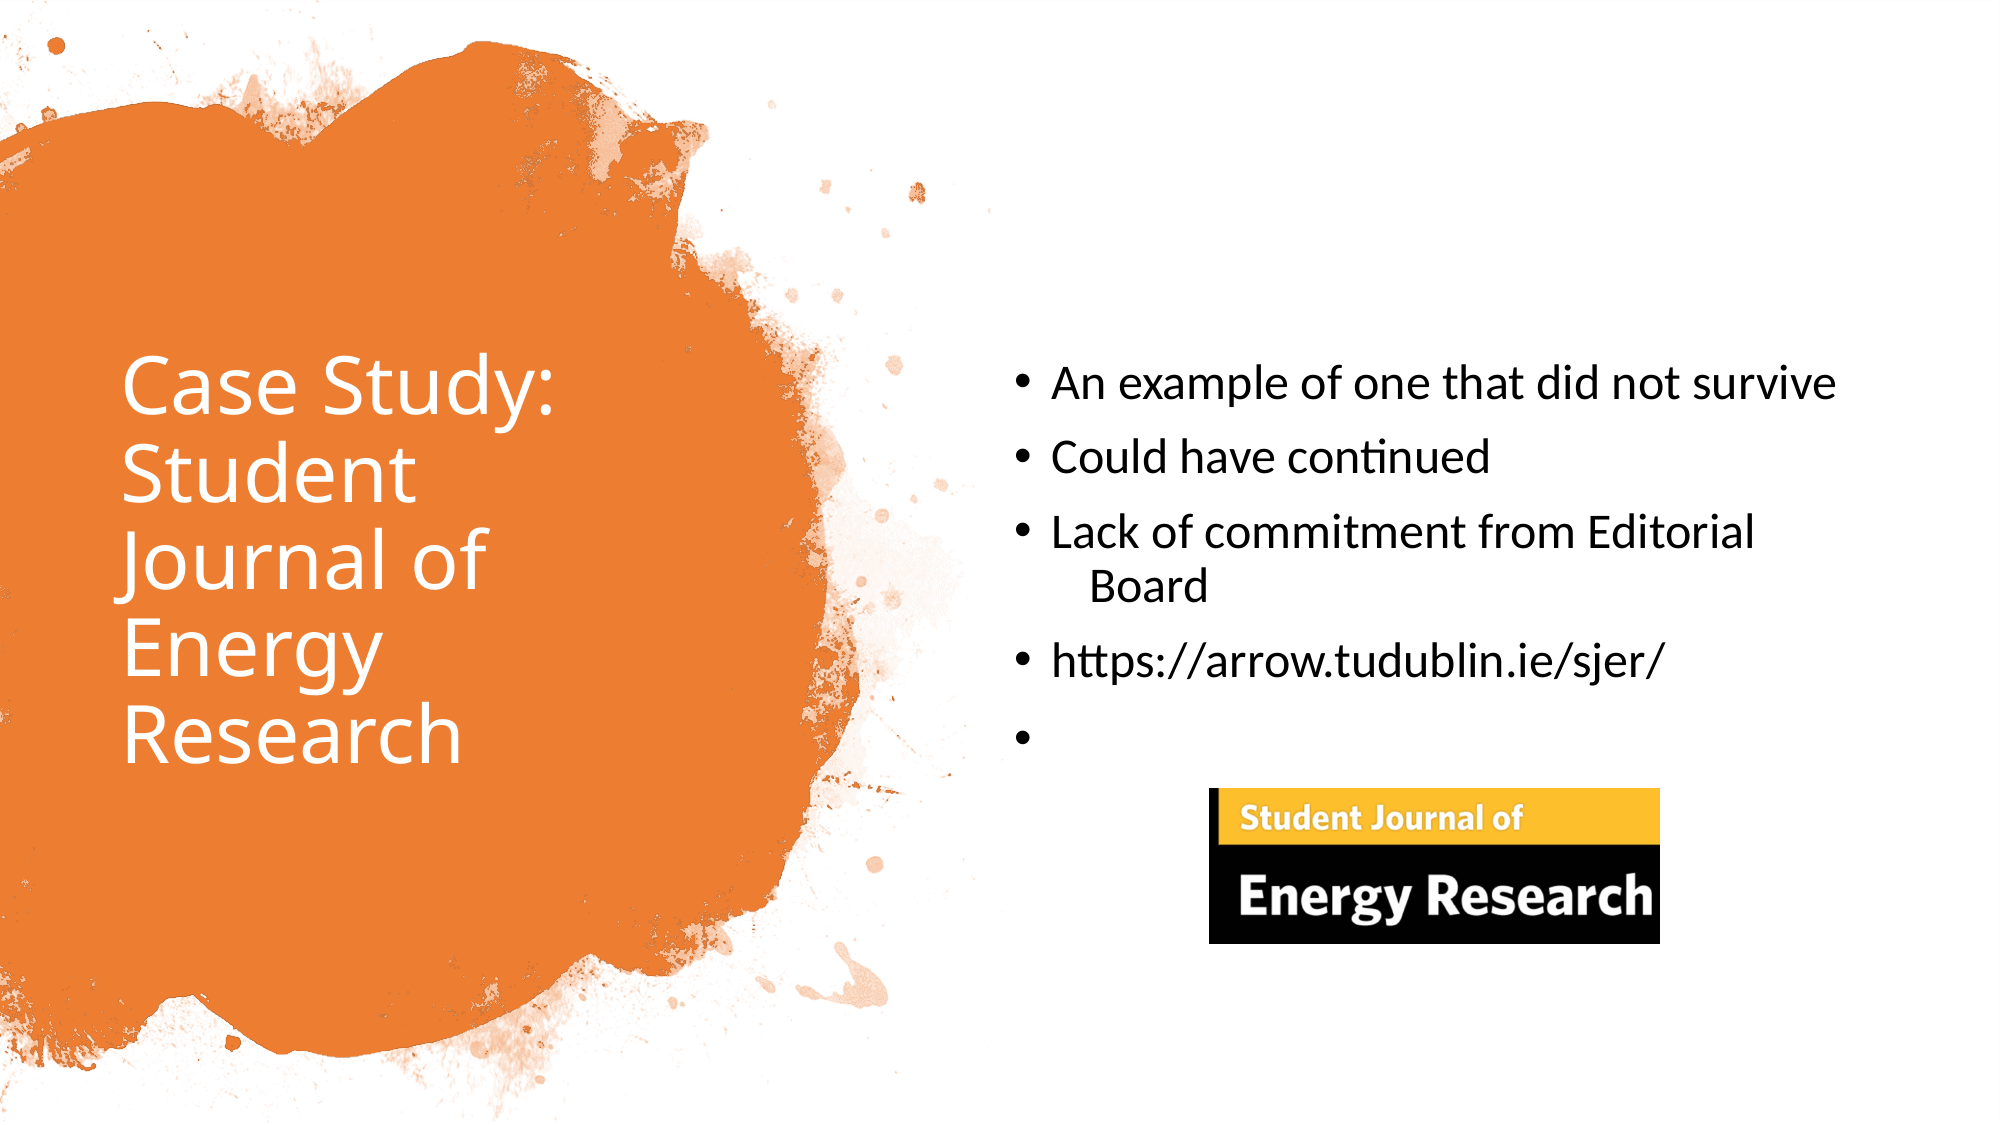

An example of one that did not survive
Could have continued
Lack of commitment from Editorial Board
https://arrow.tudublin.ie/sjer/
# Case Study: Student Journal of Energy Research